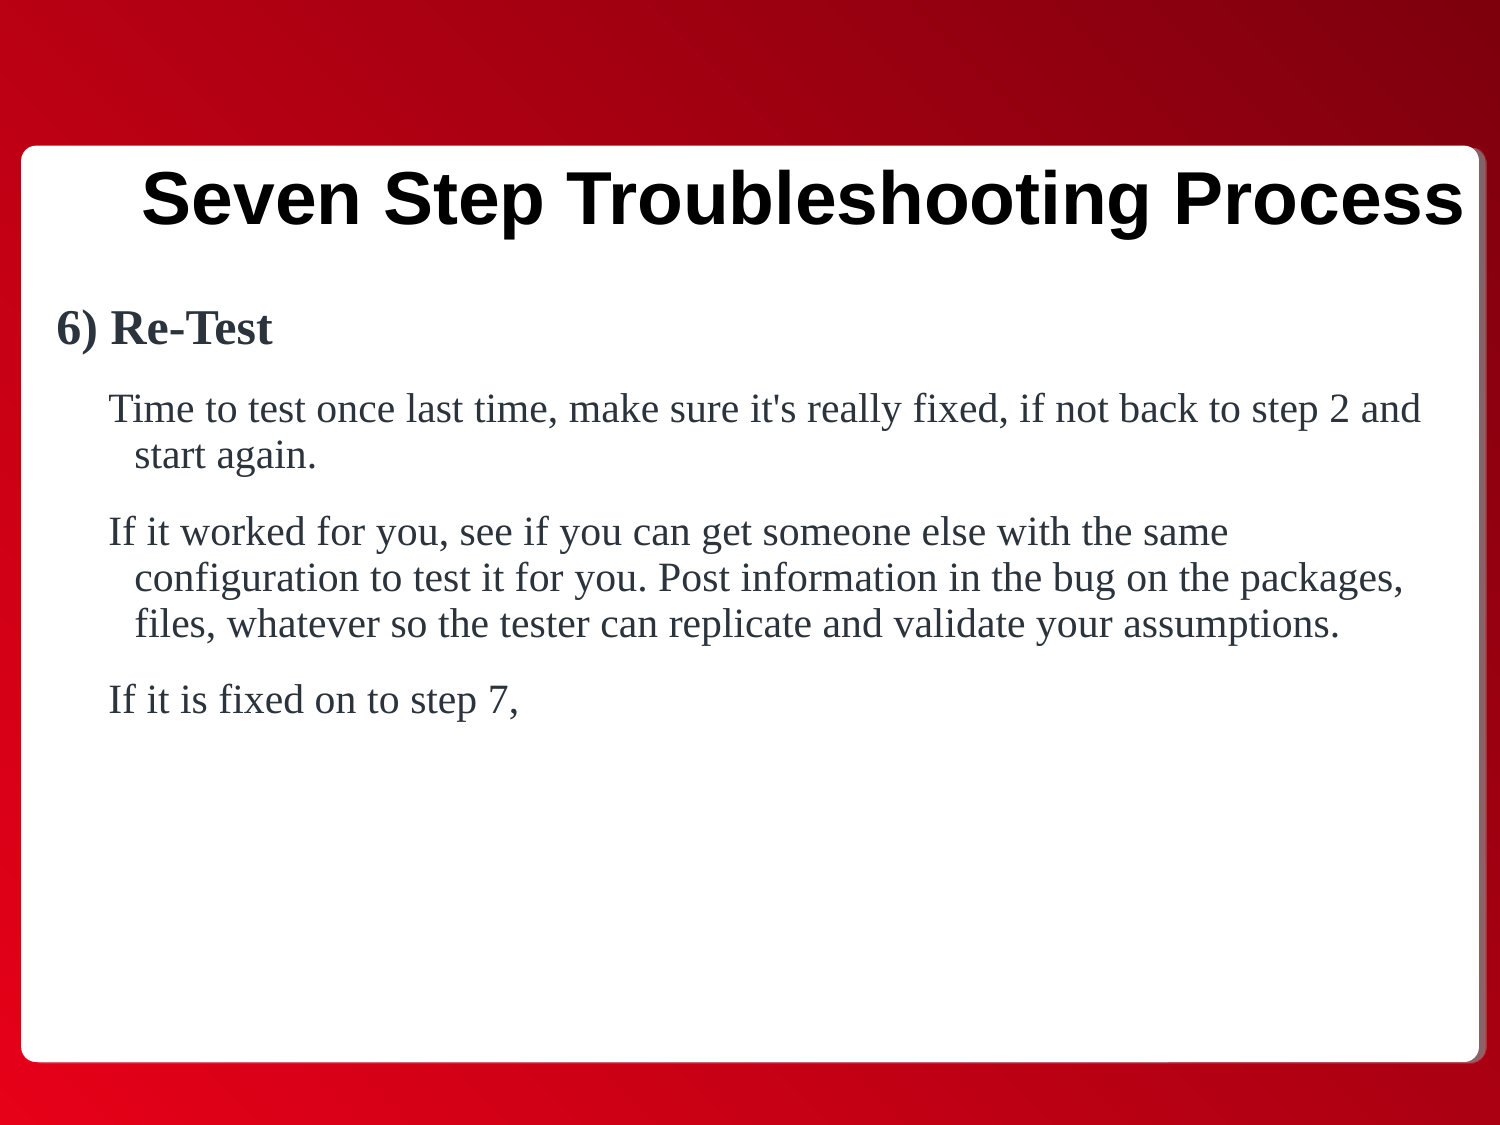

# Seven Step Troubleshooting Process
6) Re-Test
Time to test once last time, make sure it's really fixed, if not back to step 2 and start again.
If it worked for you, see if you can get someone else with the same configuration to test it for you. Post information in the bug on the packages, files, whatever so the tester can replicate and validate your assumptions.
If it is fixed on to step 7,